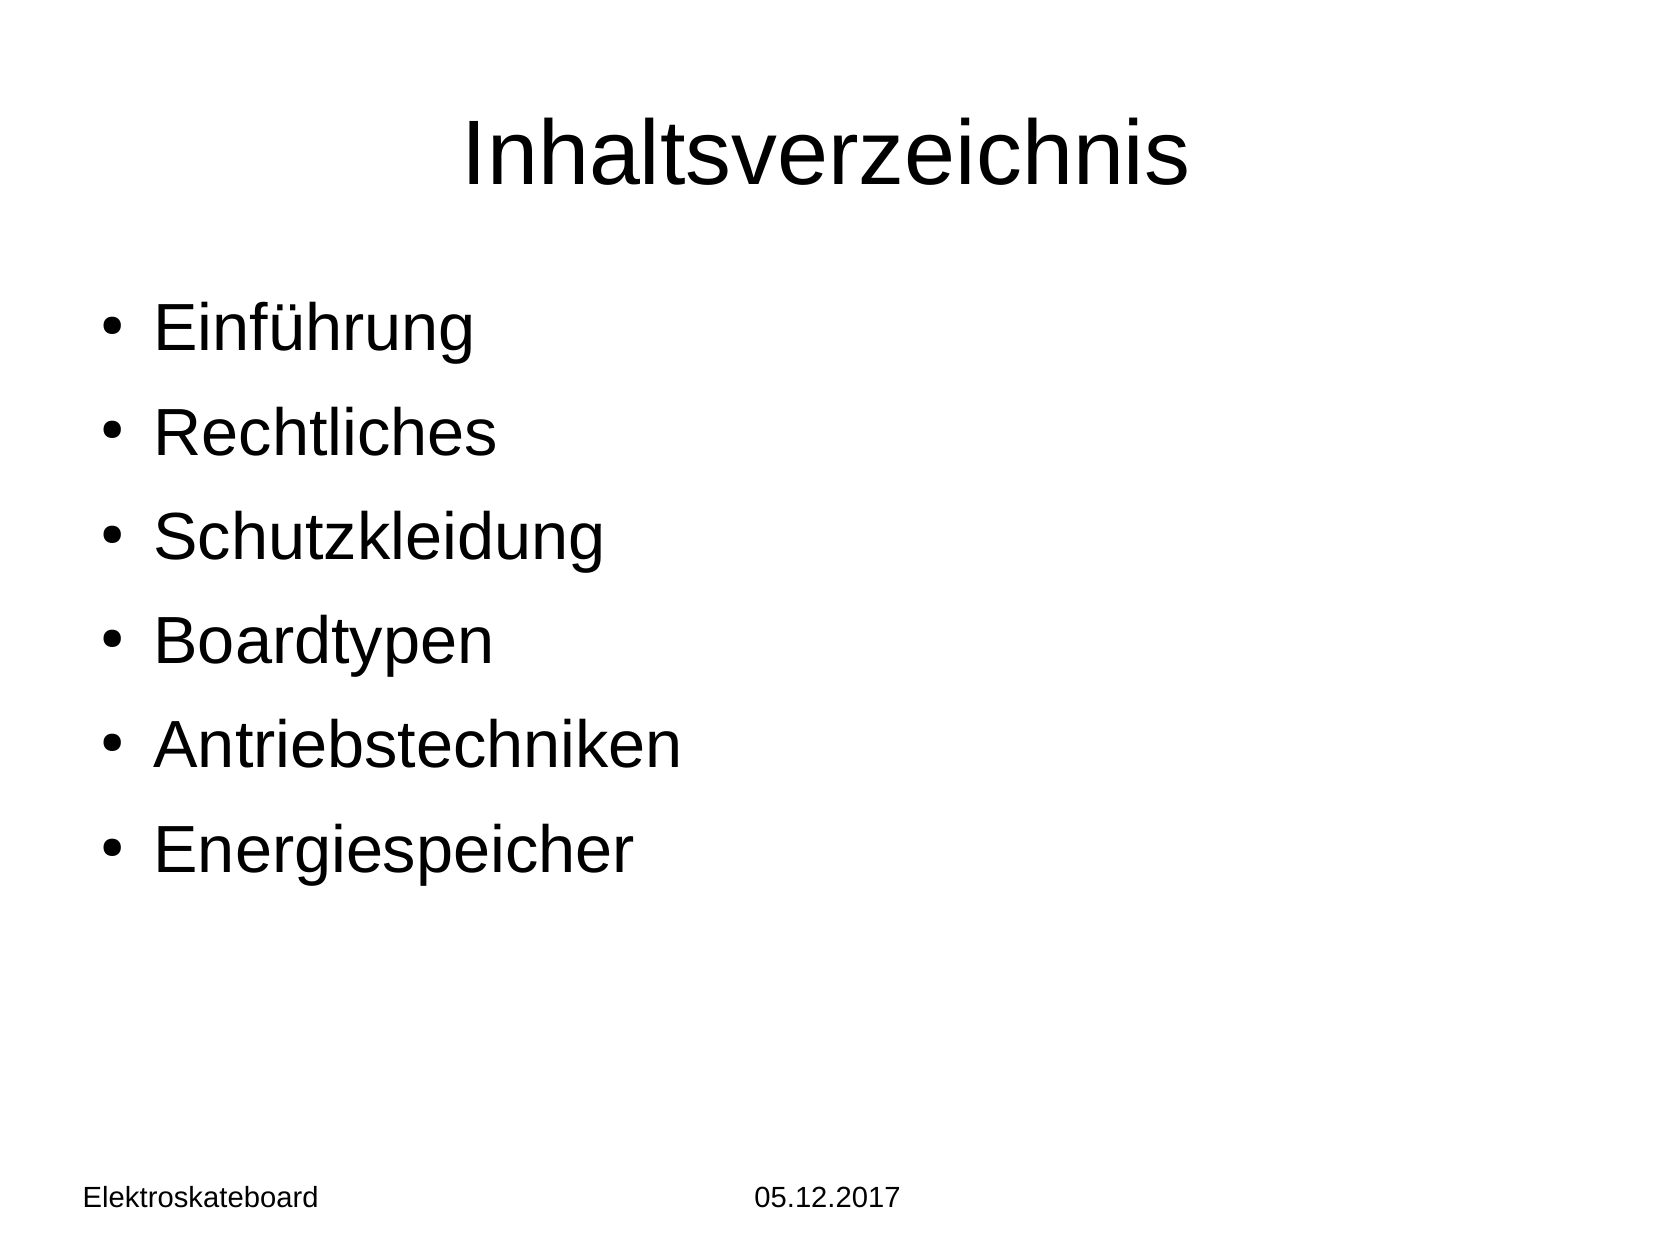

# Inhaltsverzeichnis
Einführung
Rechtliches
Schutzkleidung
Boardtypen
Antriebstechniken
Energiespeicher